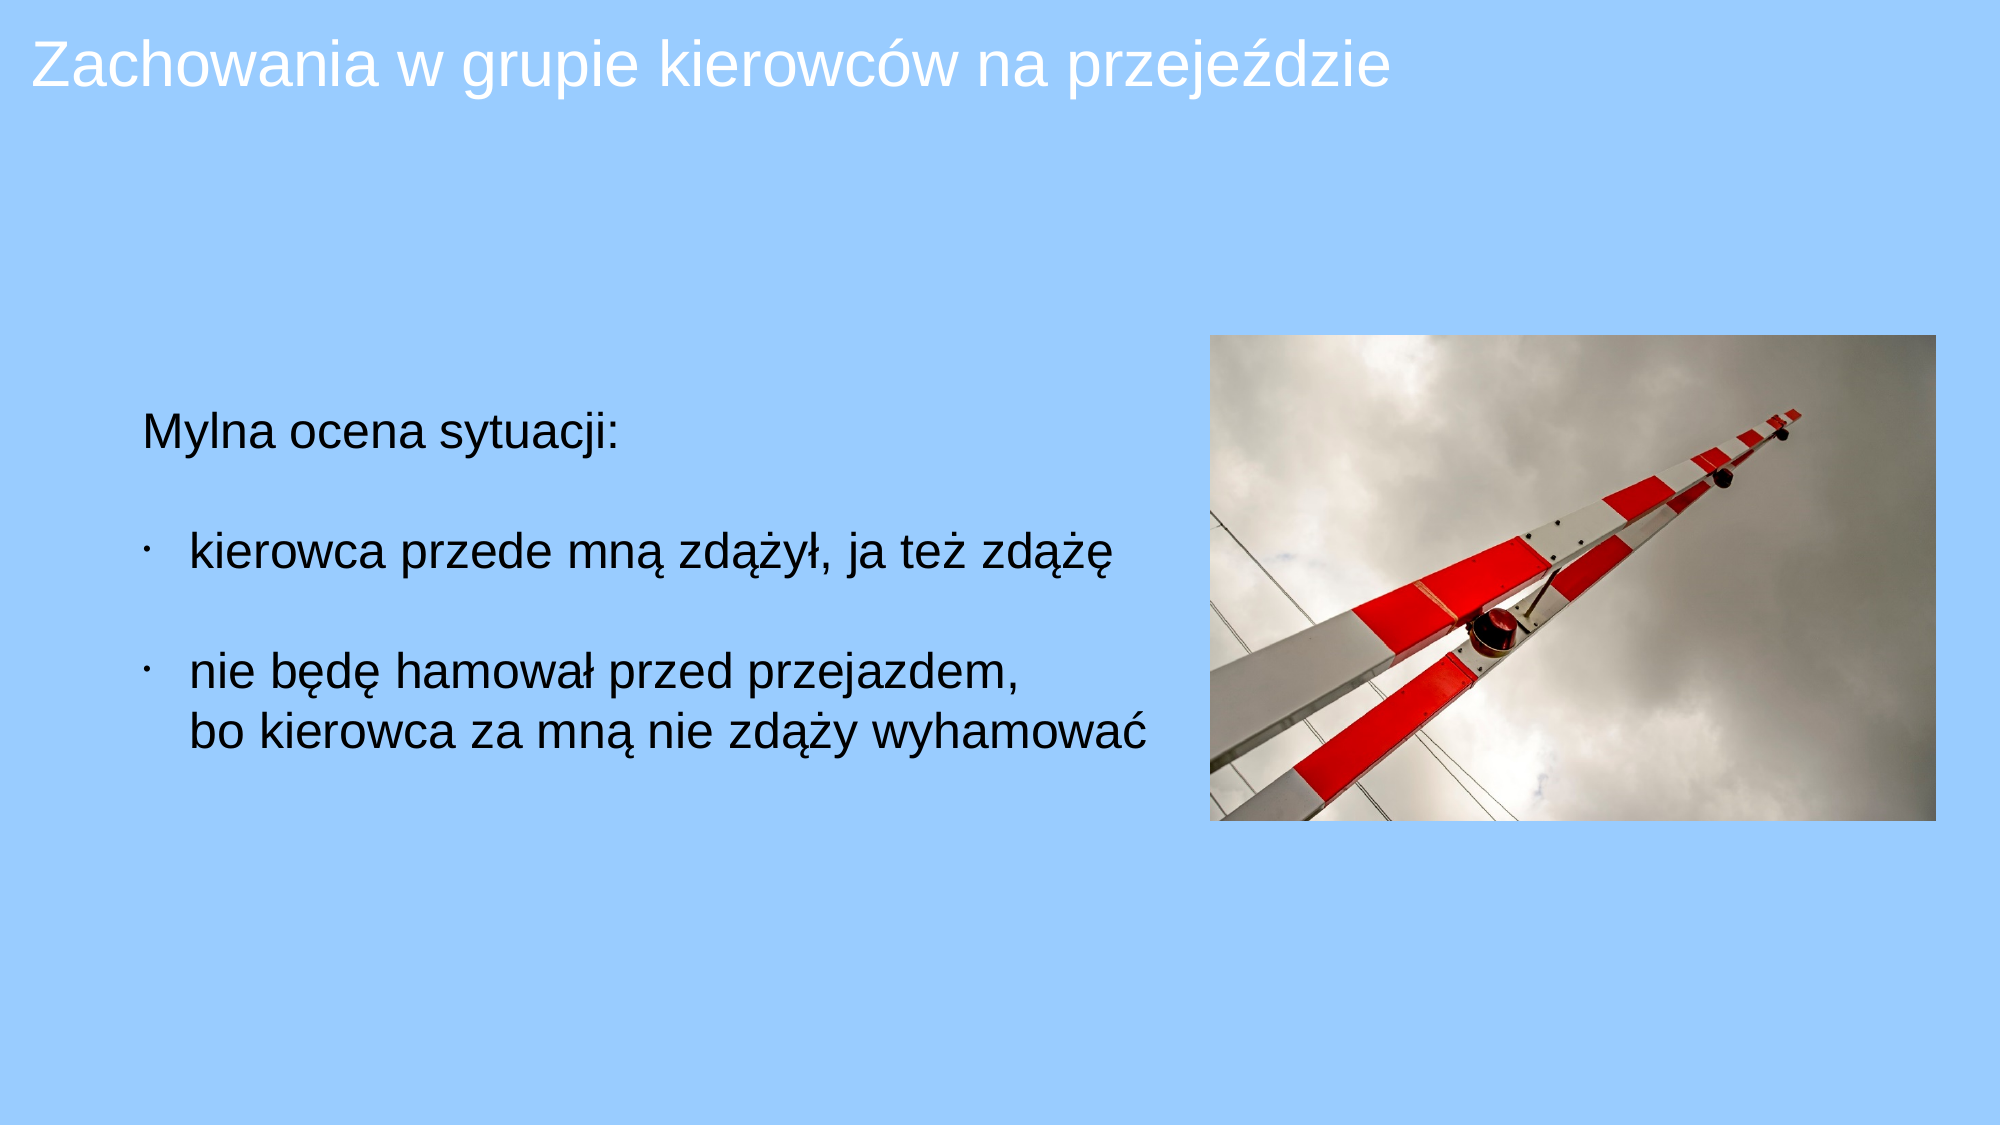

# Zachowania w grupie kierowców na przejeździe
Mylna ocena sytuacji:
kierowca przede mną zdążył, ja też zdążę
nie będę hamował przed przejazdem,
bo kierowca za mną nie zdąży wyhamować